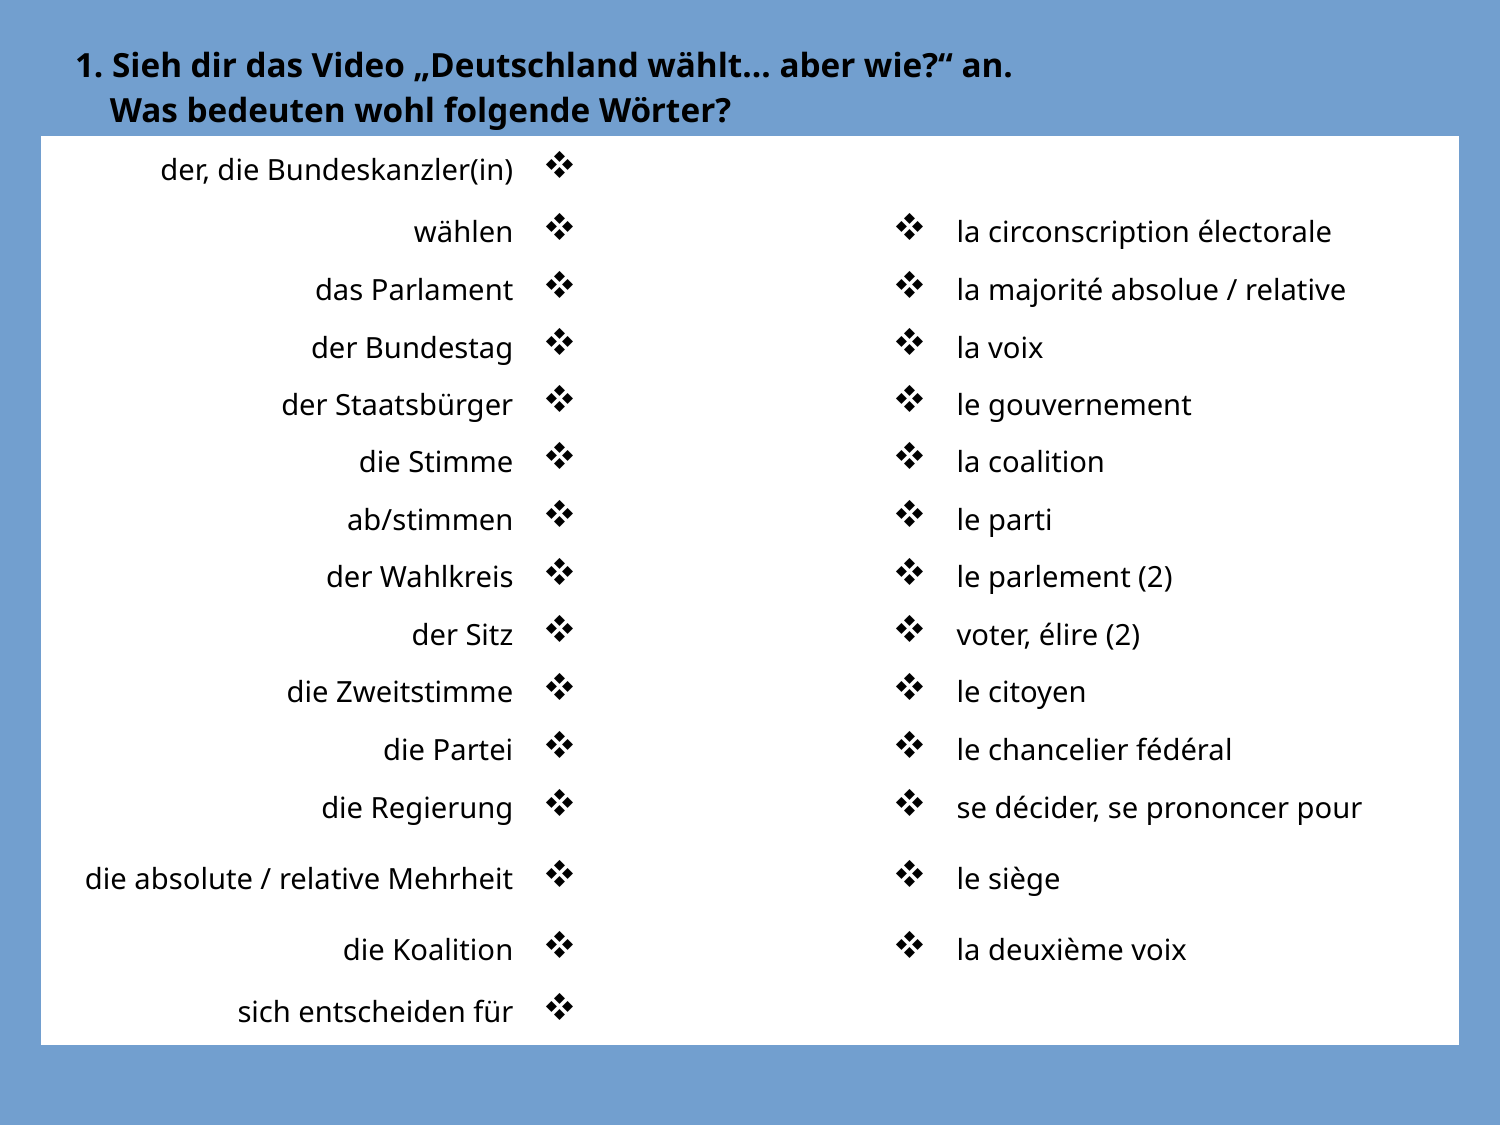

# 1. Sieh dir das Video „Deutschland wählt… aber wie?“ an. Was bedeuten wohl folgende Wörter?
| der, die Bundeskanzler(in) | v | | |
| --- | --- | --- | --- |
| wählen | v | v | la circonscription électorale |
| das Parlament | v | v | la majorité absolue / relative |
| der Bundestag | v | v | la voix |
| der Staatsbürger | v | v | le gouvernement |
| die Stimme | v | v | la coalition |
| ab/stimmen | v | v | le parti |
| der Wahlkreis | v | v | le parlement (2) |
| der Sitz | v | v | voter, élire (2) |
| die Zweitstimme | v | v | le citoyen |
| die Partei | v | v | le chancelier fédéral |
| die Regierung | v | v | se décider, se prononcer pour |
| die absolute / relative Mehrheit | v | v | le siège |
| die Koalition | v | v | la deuxième voix |
| sich entscheiden für | v | | |